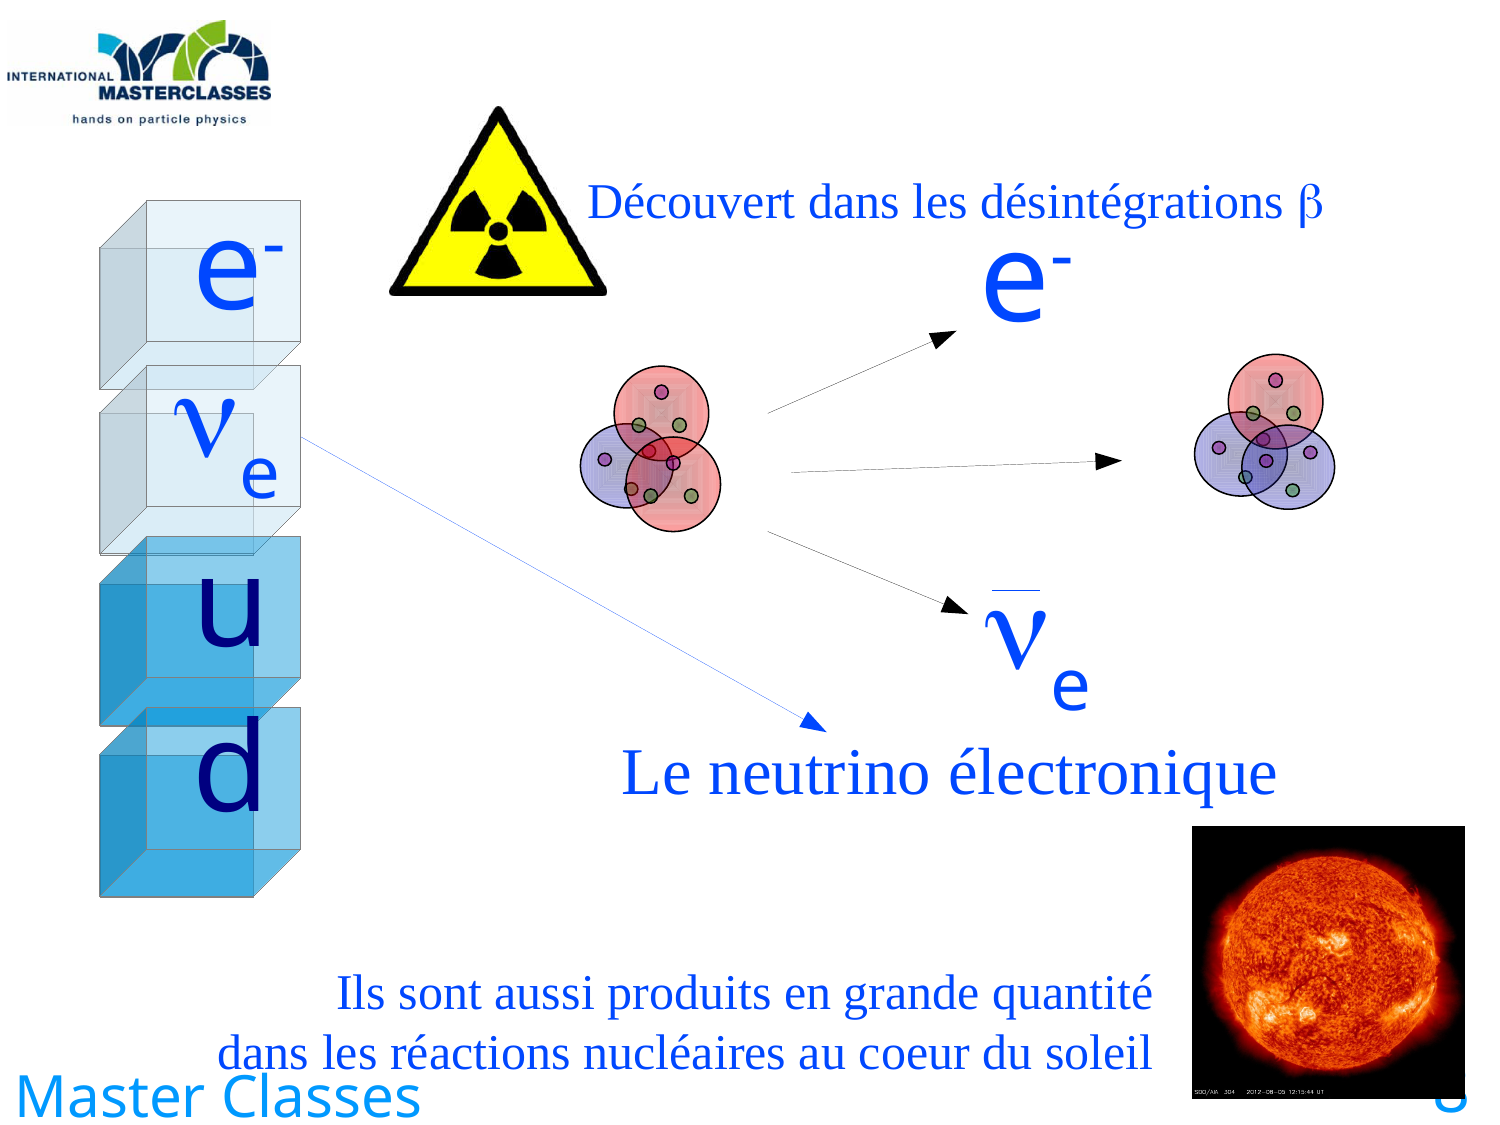

Découvert dans les désintégrations β
e-
e-
νe
u
νe
d
Le neutrino électronique
Ils sont aussi produits en grande quantité
dans les réactions nucléaires au coeur du soleil
8
Master Classes 2013